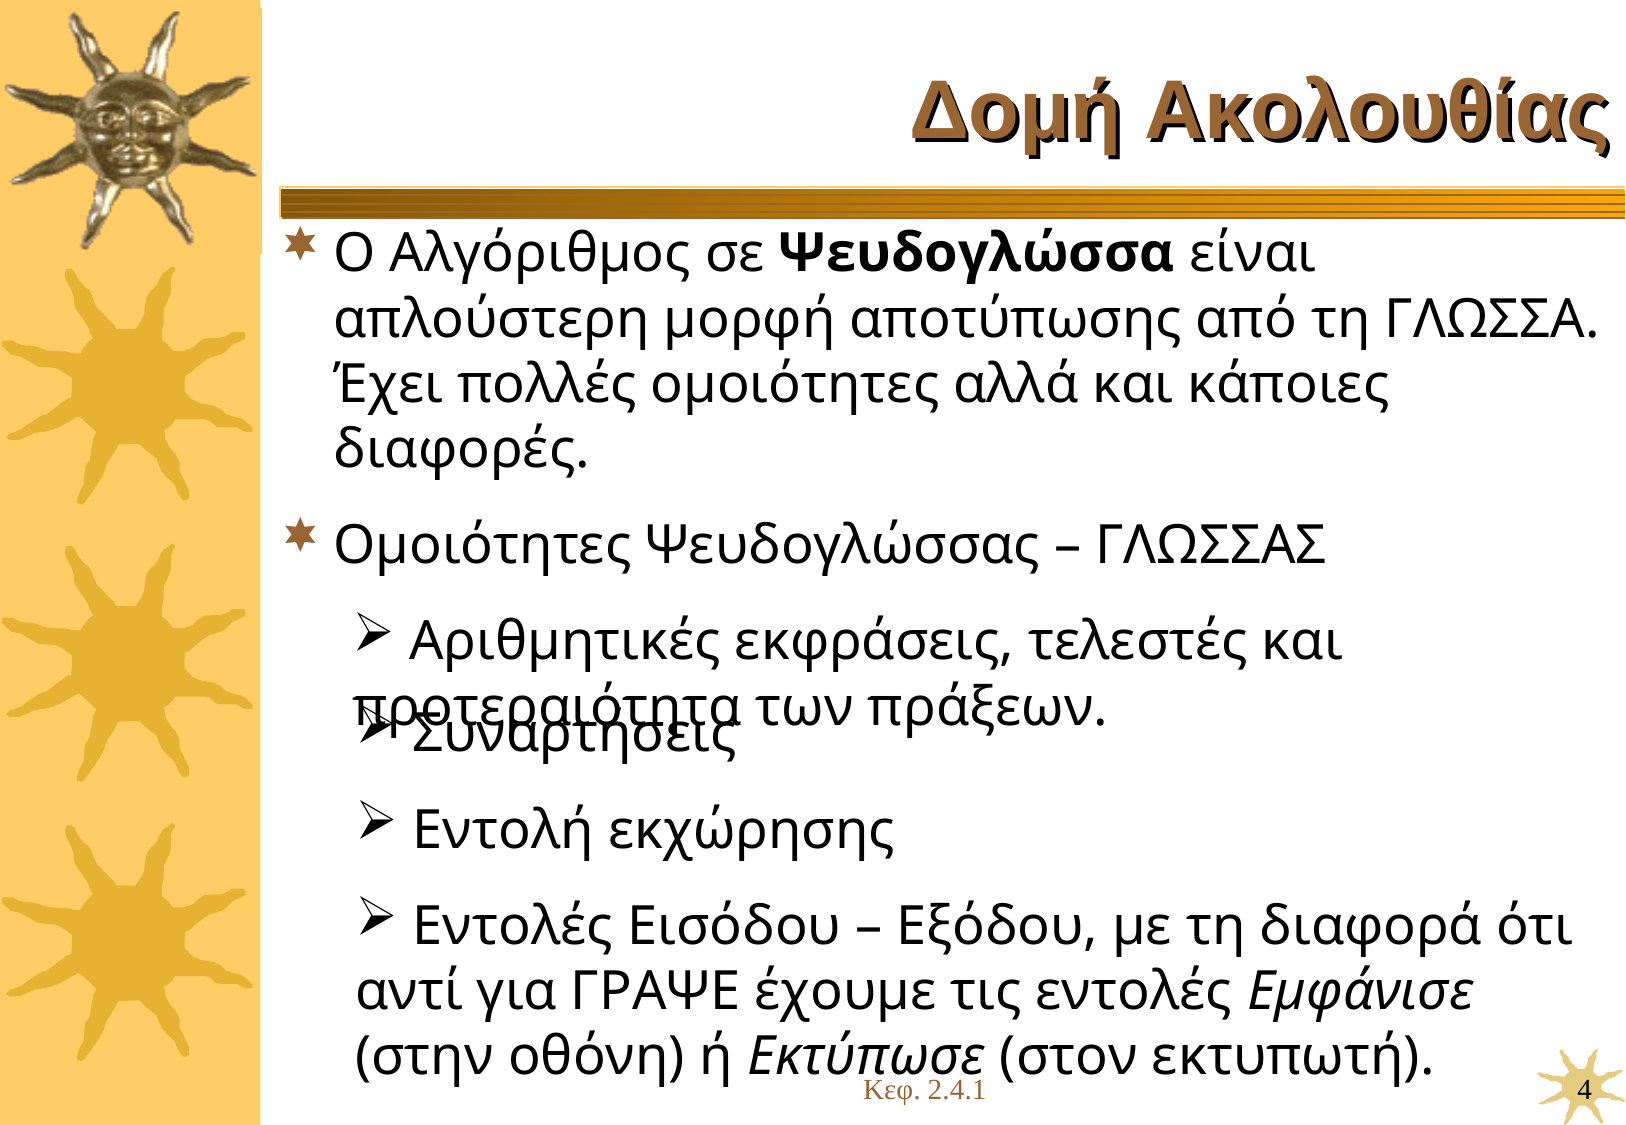

Δομή Ακολουθίας
Ο Αλγόριθμος σε Ψευδογλώσσα είναι απλούστερη μορφή αποτύπωσης από τη ΓΛΩΣΣΑ. Έχει πολλές ομοιότητες αλλά και κάποιες διαφορές.
Ομοιότητες Ψευδογλώσσας – ΓΛΩΣΣΑΣ
 Αριθμητικές εκφράσεις, τελεστές και προτεραιότητα των πράξεων.
 Συναρτήσεις
 Εντολή εκχώρησης
 Εντολές Εισόδου – Εξόδου, με τη διαφορά ότι αντί για ΓΡΑΨΕ έχουμε τις εντολές Εμφάνισε (στην οθόνη) ή Εκτύπωσε (στον εκτυπωτή).
Κεφ. 2.4.1
4